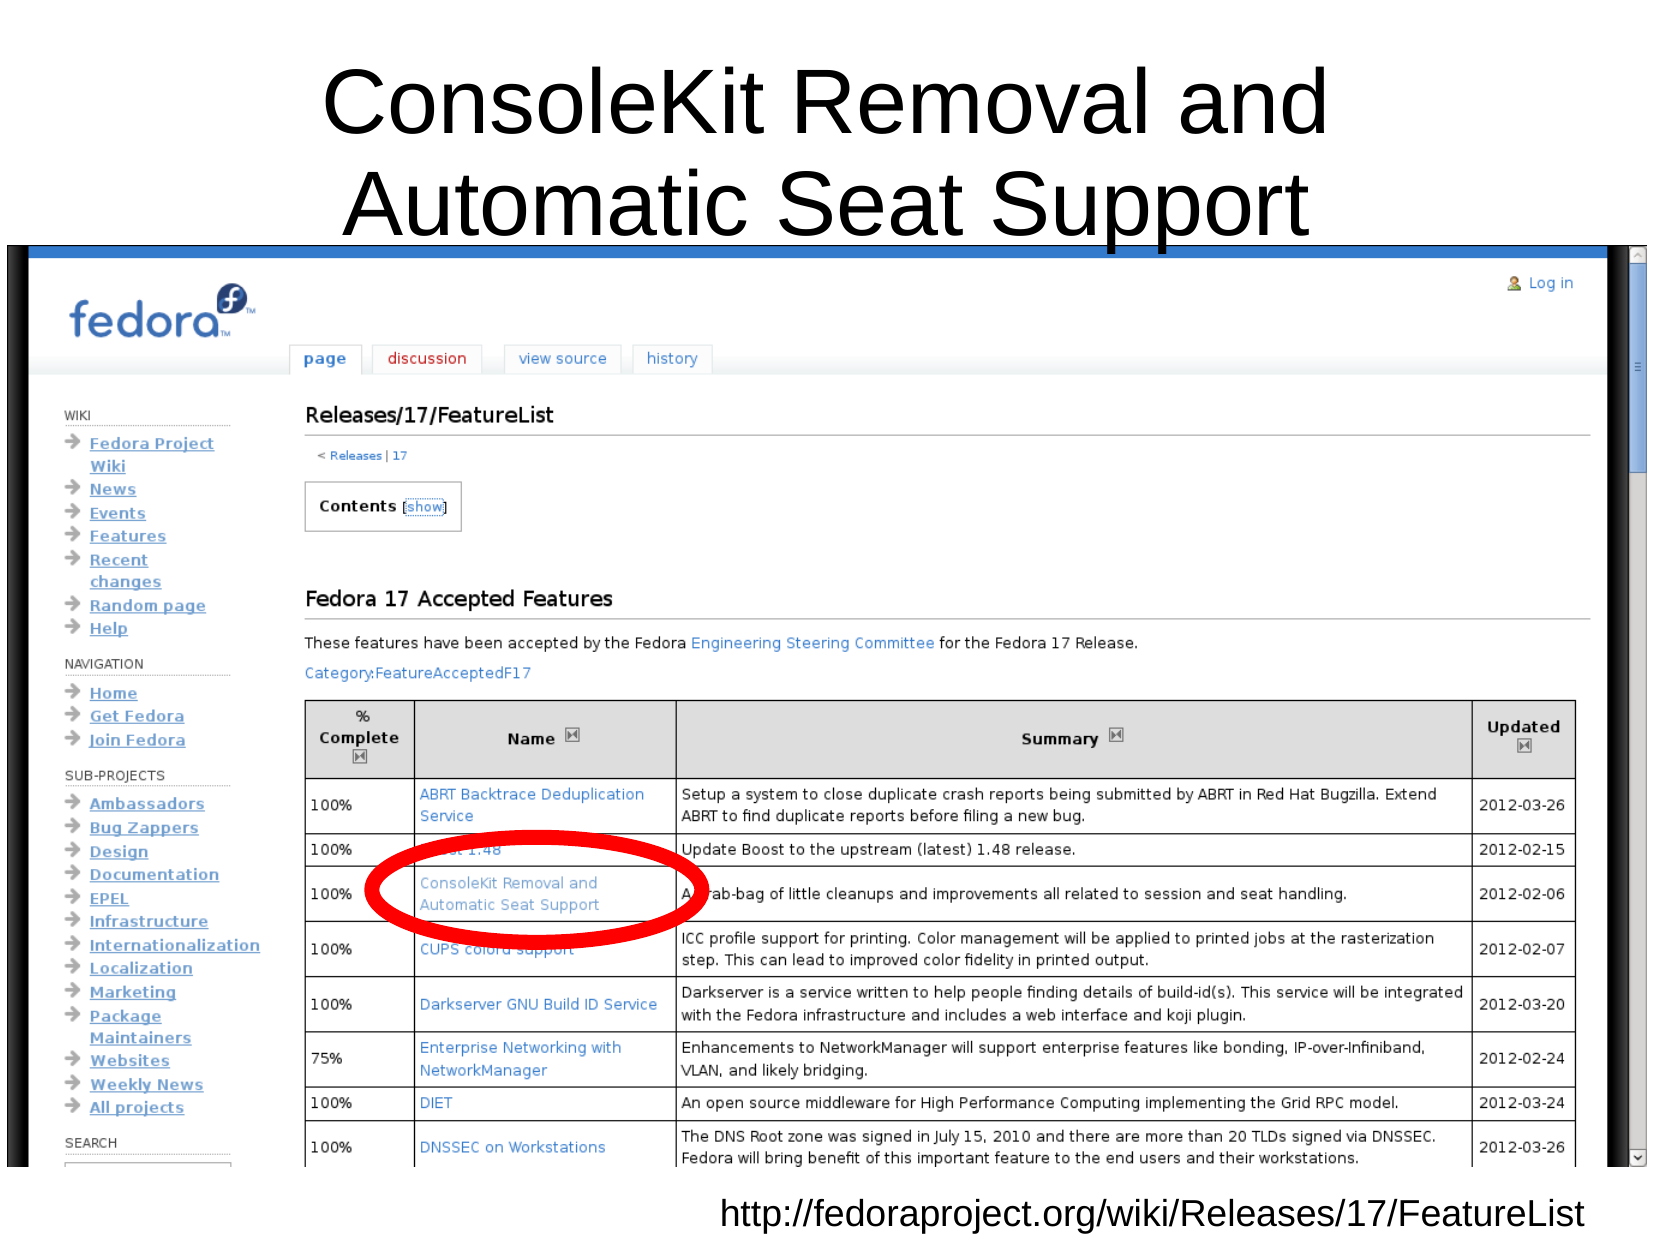

# ConsoleKit Removal and Automatic Seat Support
http://fedoraproject.org/wiki/Releases/17/FeatureList